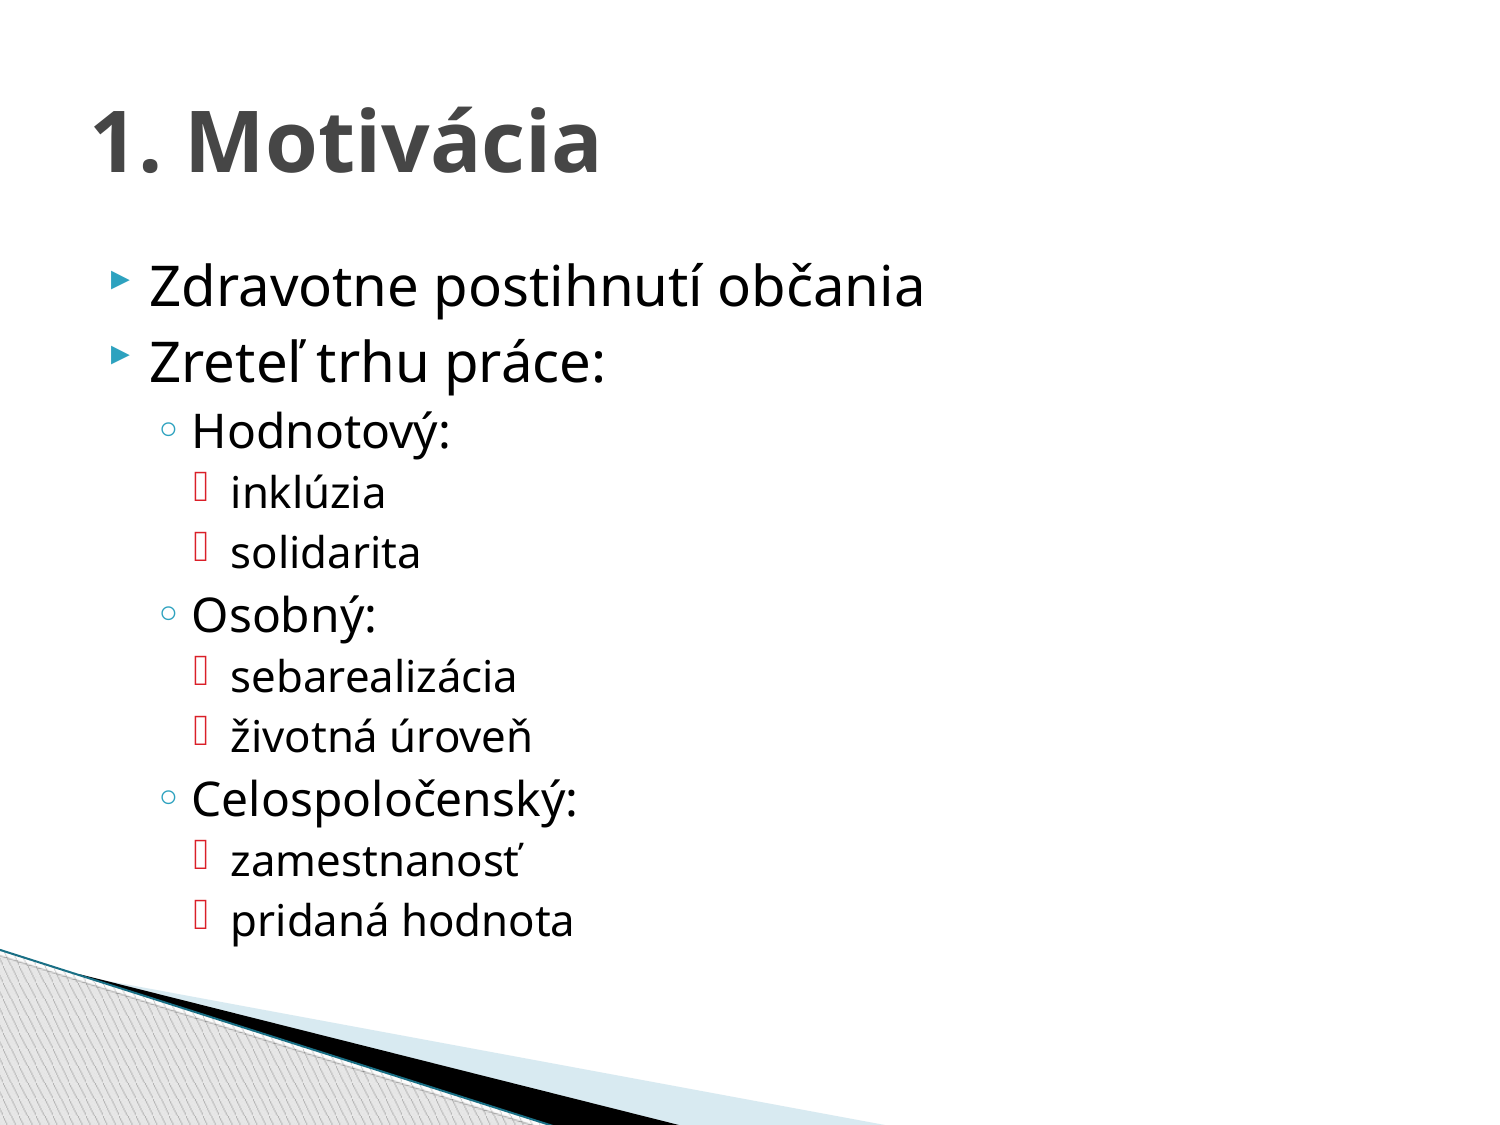

1. Motivácia
# Zdravotne postihnutí občania
Zreteľ trhu práce:
Hodnotový:
inklúzia
solidarita
Osobný:
sebarealizácia
životná úroveň
Celospoločenský:
zamestnanosť
pridaná hodnota